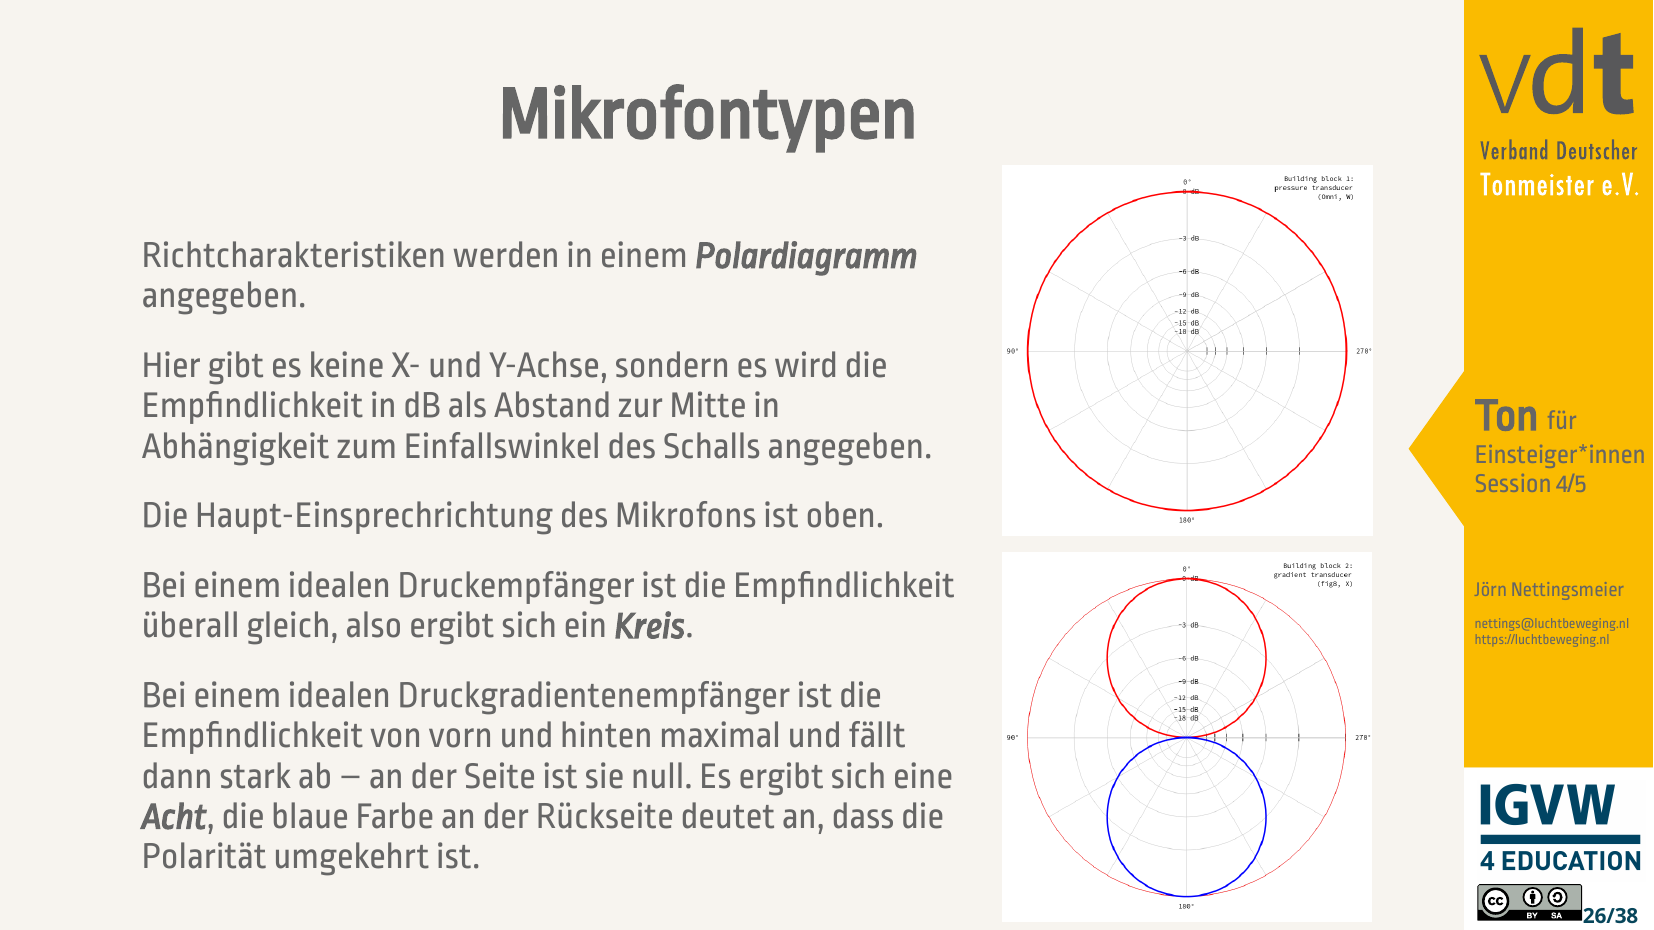

# Mikrofontypen
Richtcharakteristiken werden in einem Polardiagramm angegeben.
Hier gibt es keine X- und Y-Achse, sondern es wird die Empfindlichkeit in dB als Abstand zur Mitte in Abhängigkeit zum Einfallswinkel des Schalls angegeben.
Die Haupt-Einsprechrichtung des Mikrofons ist oben.
Bei einem idealen Druckempfänger ist die Empfindlichkeit überall gleich, also ergibt sich ein Kreis.
Bei einem idealen Druckgradientenempfänger ist die Empfindlichkeit von vorn und hinten maximal und fällt dann stark ab – an der Seite ist sie null. Es ergibt sich eine Acht, die blaue Farbe an der Rückseite deutet an, dass die Polarität umgekehrt ist.